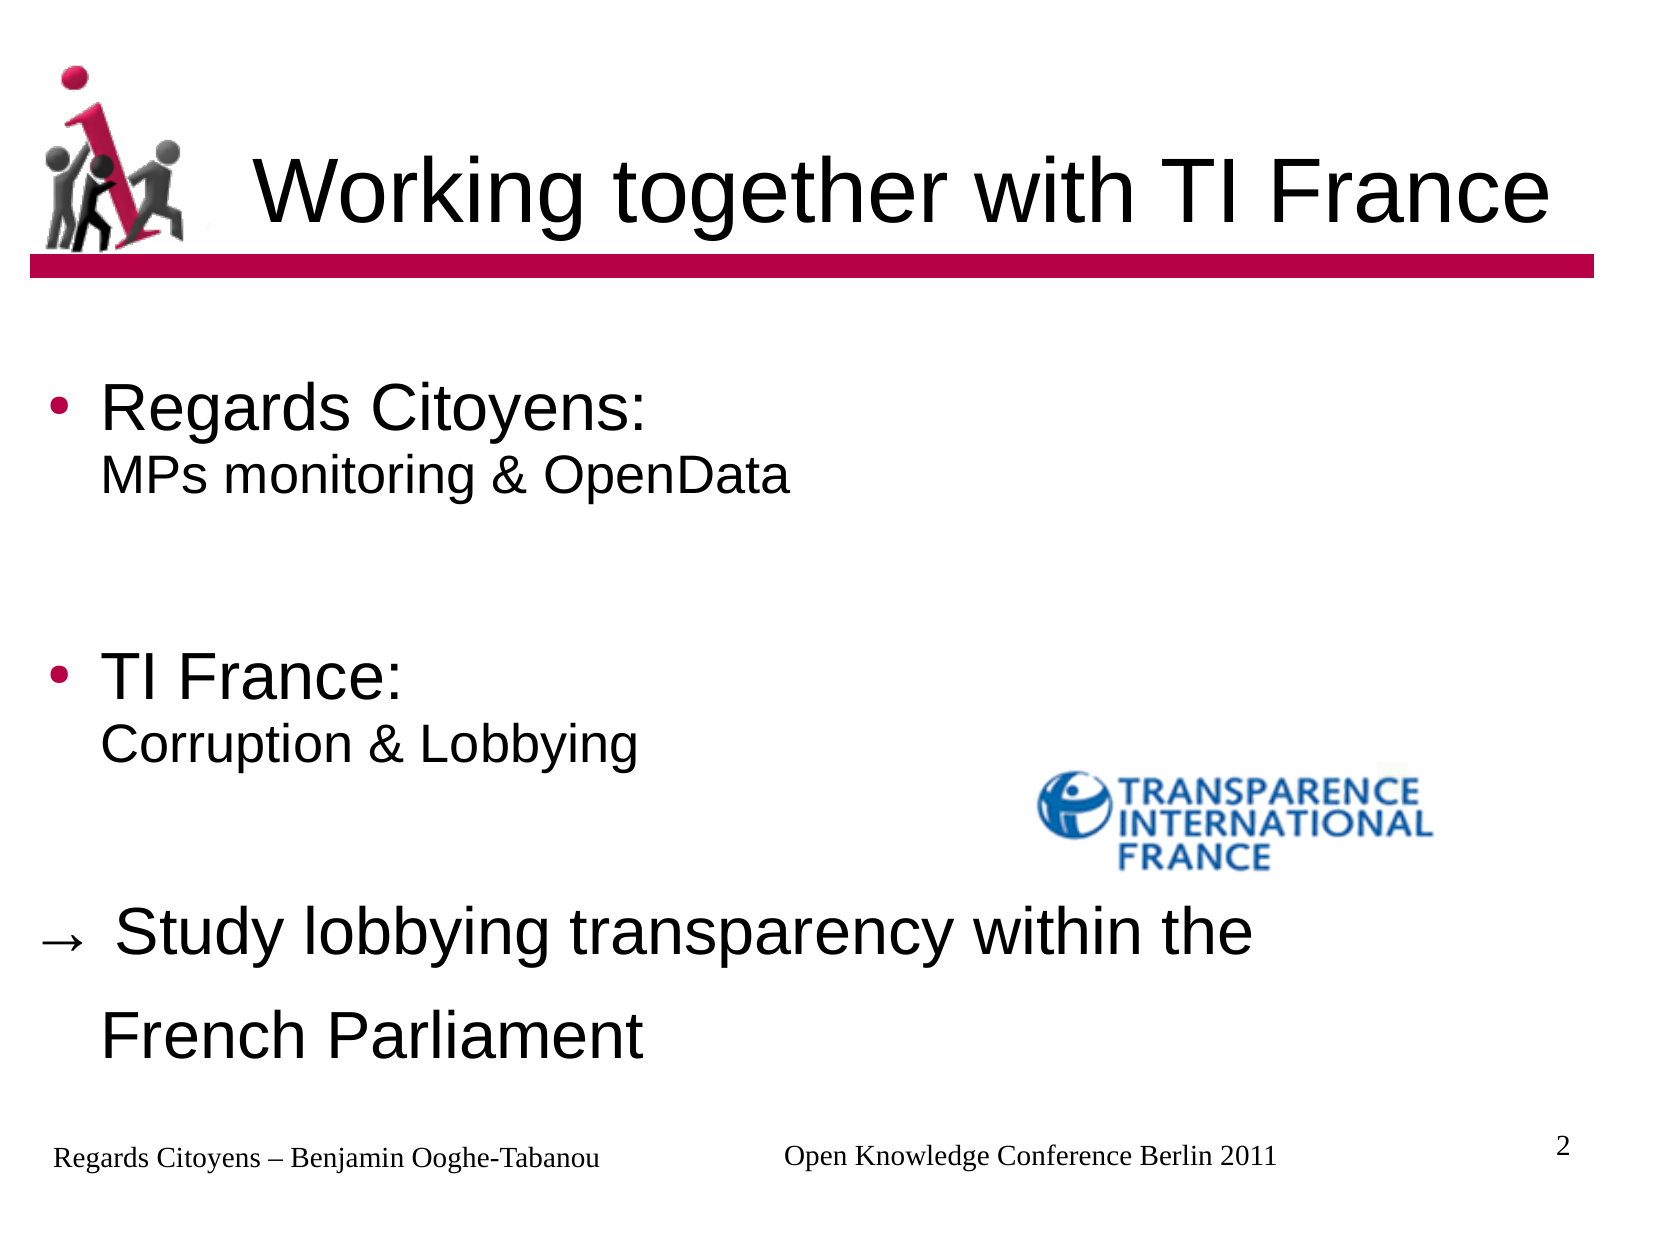

# Working together with TI France
Regards Citoyens:
MPs monitoring & OpenData
TI France:
Corruption & Lobbying
→ Study lobbying transparency within the
French Parliament
2
Benjamin Ooghe-Tabanou - Open Knowledge Conference Berlin 2011